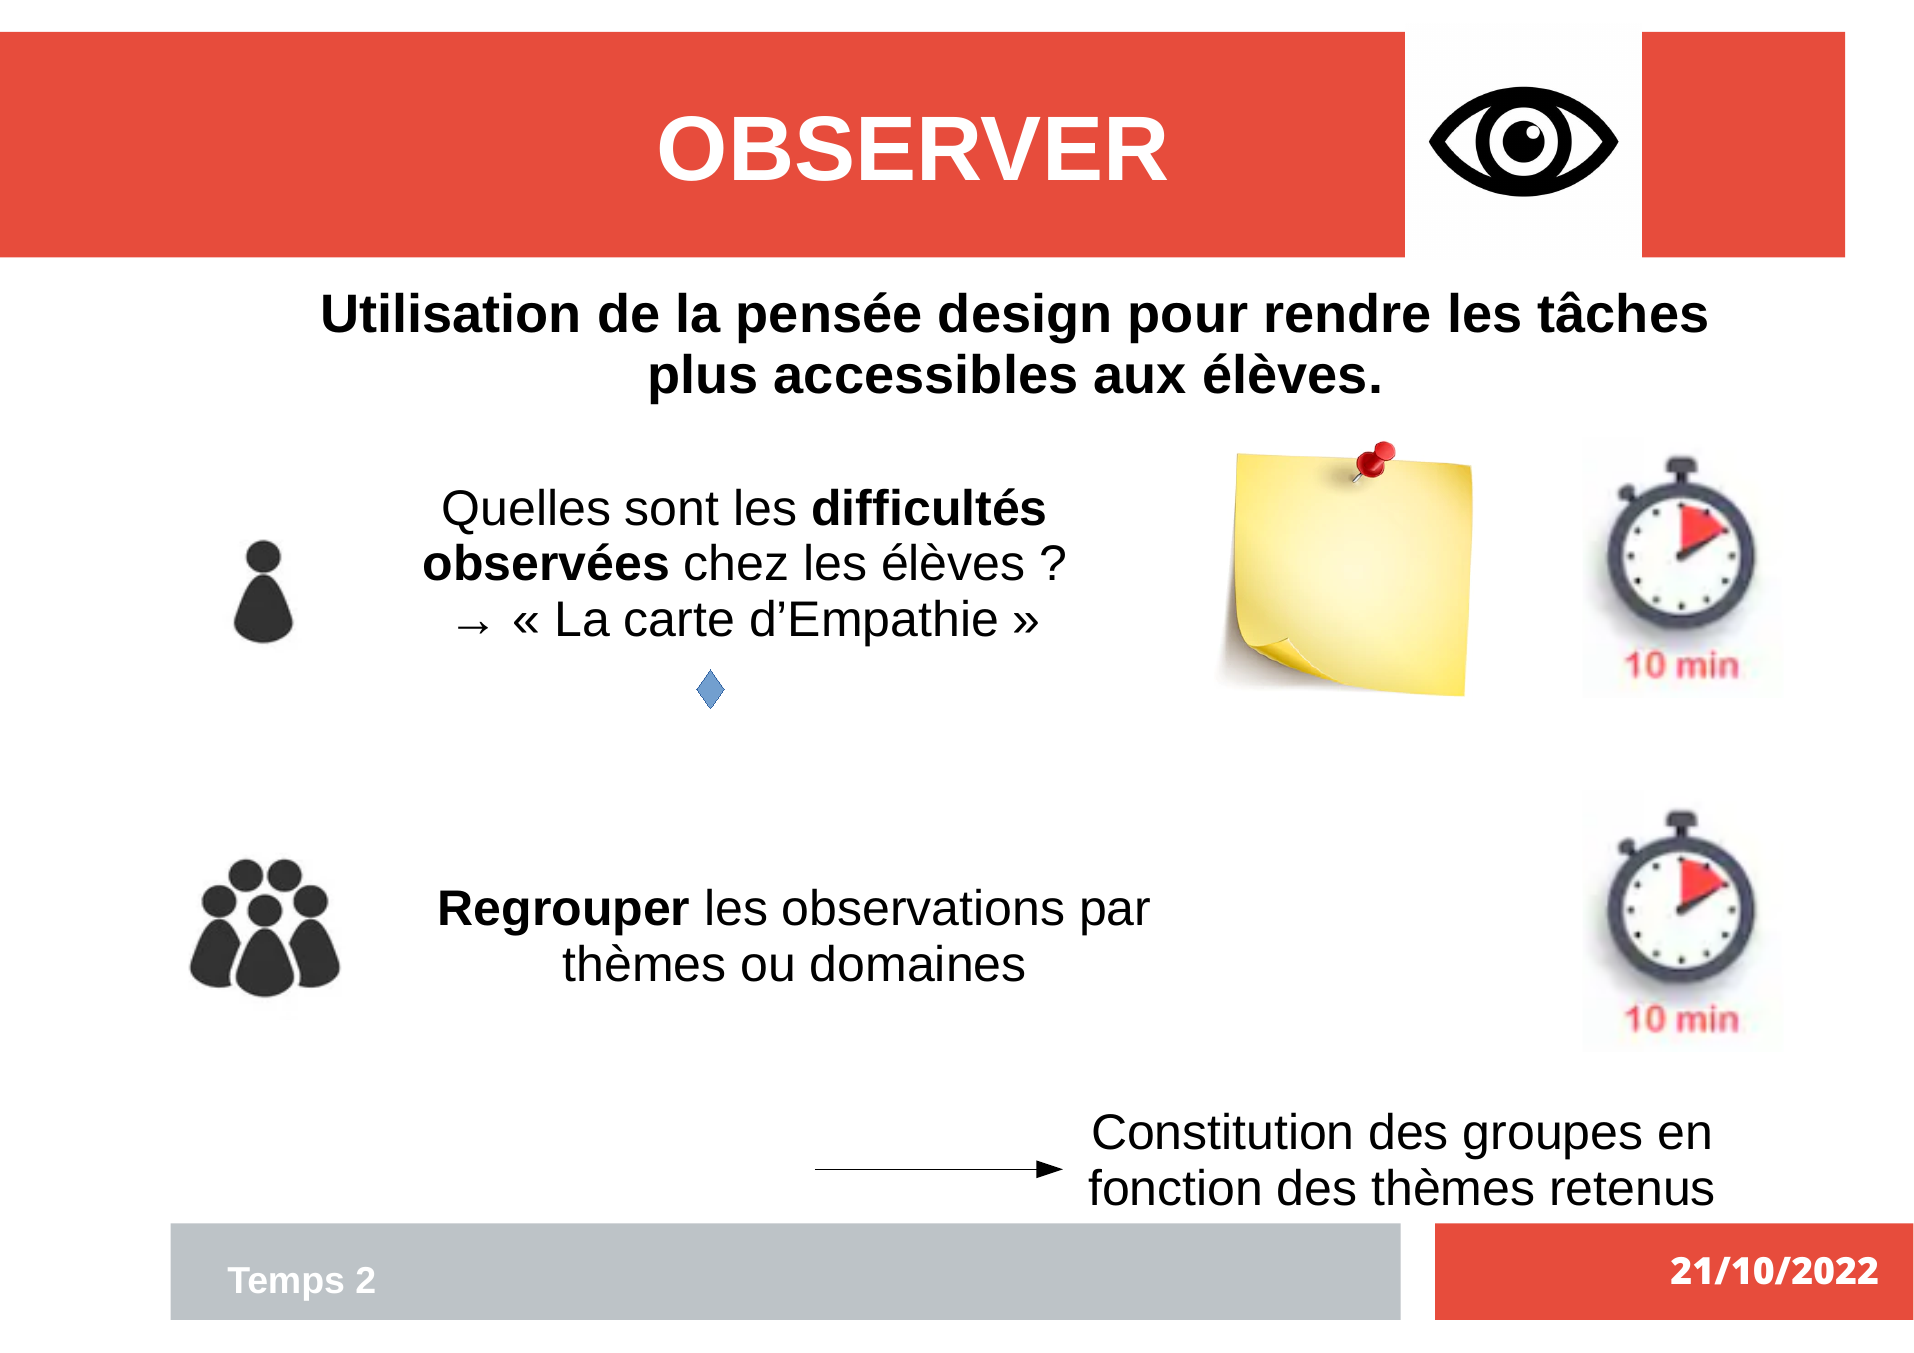

OBSERVER
Utilisation de la pensée design pour rendre les tâches plus accessibles aux élèves.
Quelles sont les difficultés observées chez les élèves ?
→ « La carte d’Empathie »
Regrouper les observations par thèmes ou domaines
Constitution des groupes en fonction des thèmes retenus
21/10/2022
Temps 2